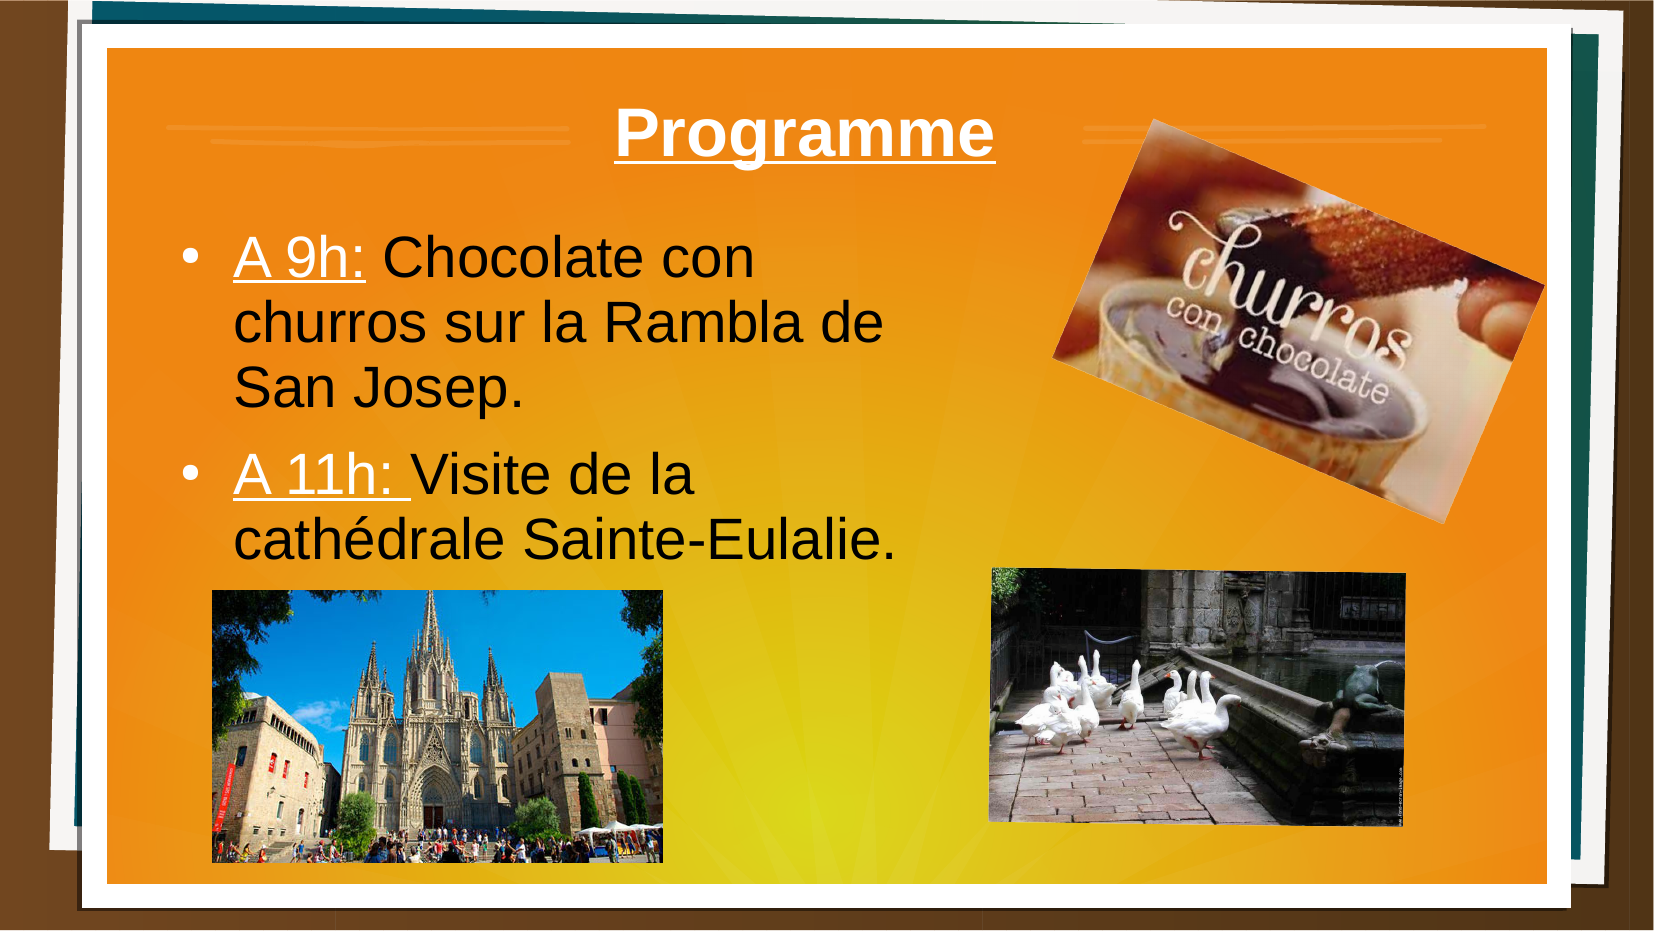

# Programme
A 9h: Chocolate con churros sur la Rambla de San Josep.
A 11h: Visite de la cathédrale Sainte-Eulalie.